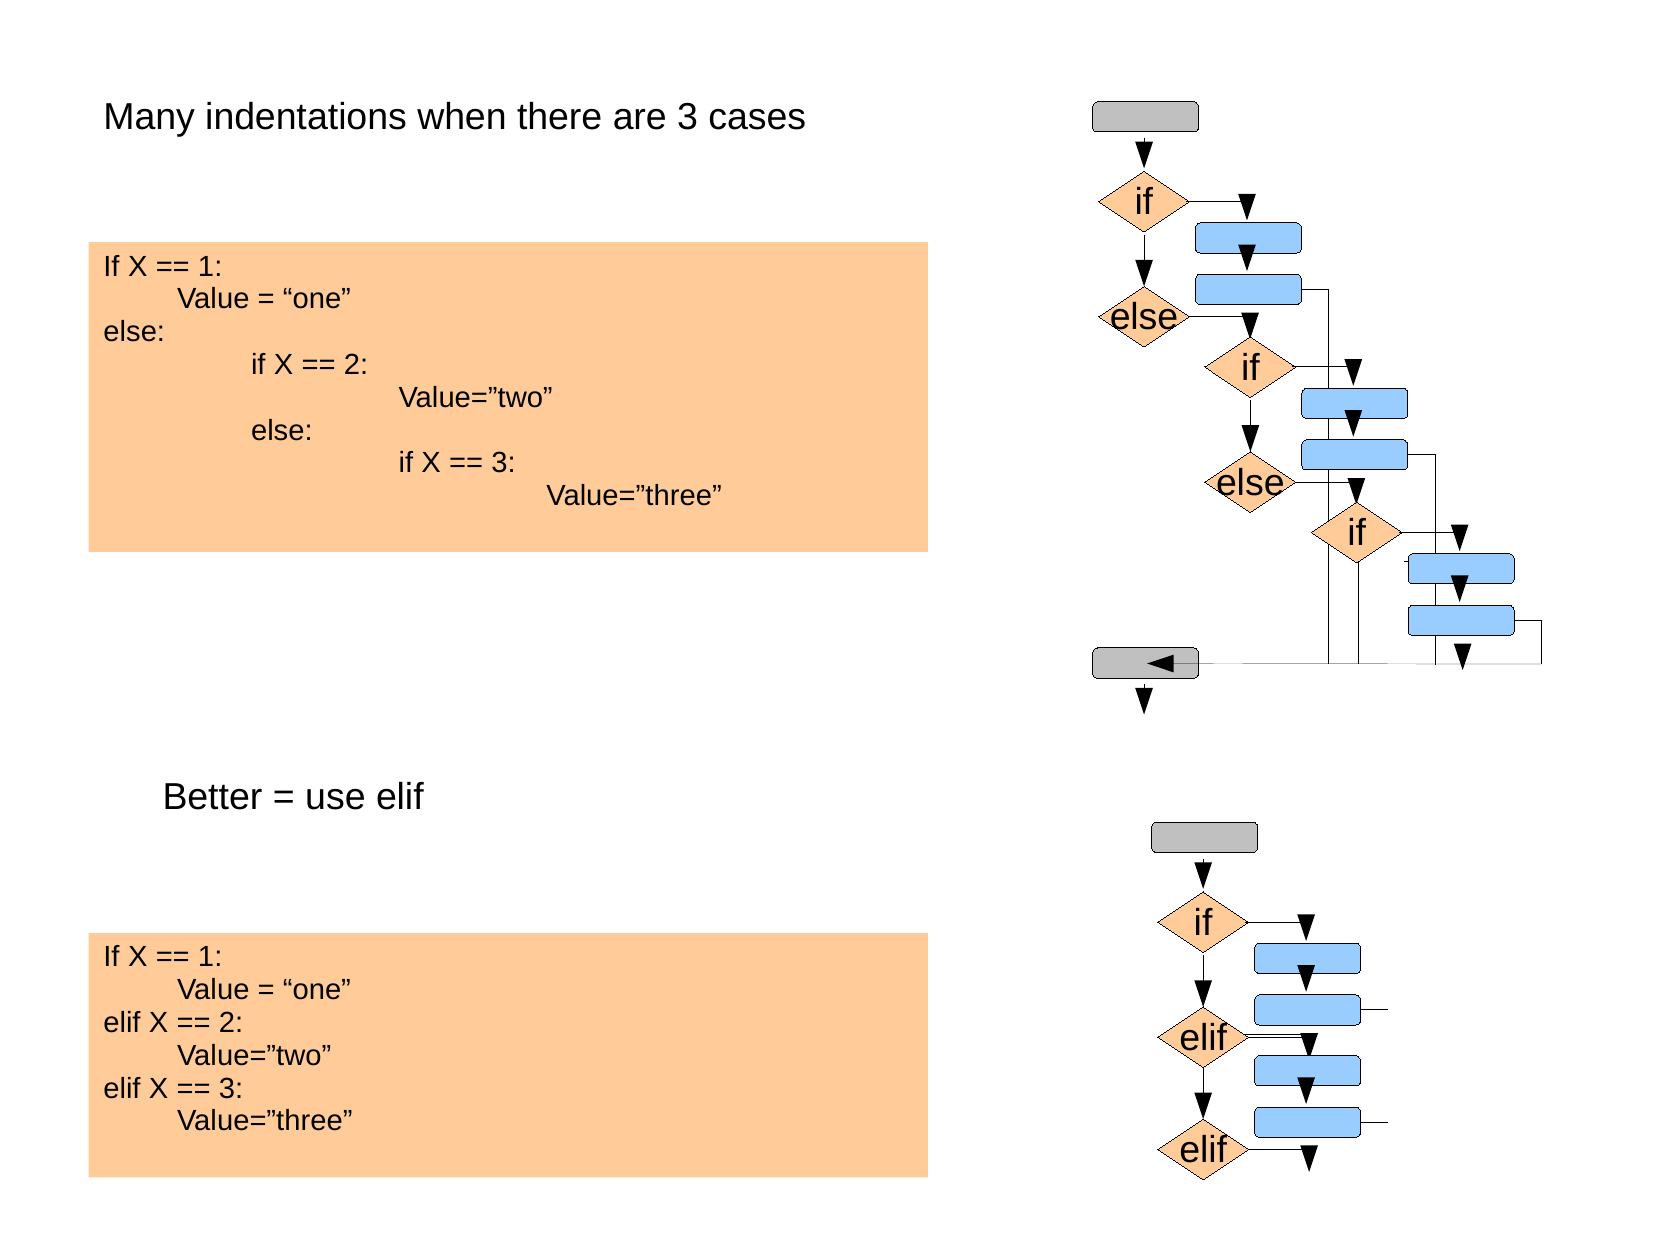

Many indentations when there are 3 cases
if
If X == 1:
	Value = “one”
else:
		if X == 2:
				Value=”two”
		else:
				if X == 3:
						Value=”three”
else
if
else
if
Better = use elif
if
If X == 1:
	Value = “one”
elif X == 2:
	Value=”two”
elif X == 3:
	Value=”three”
elif
elif